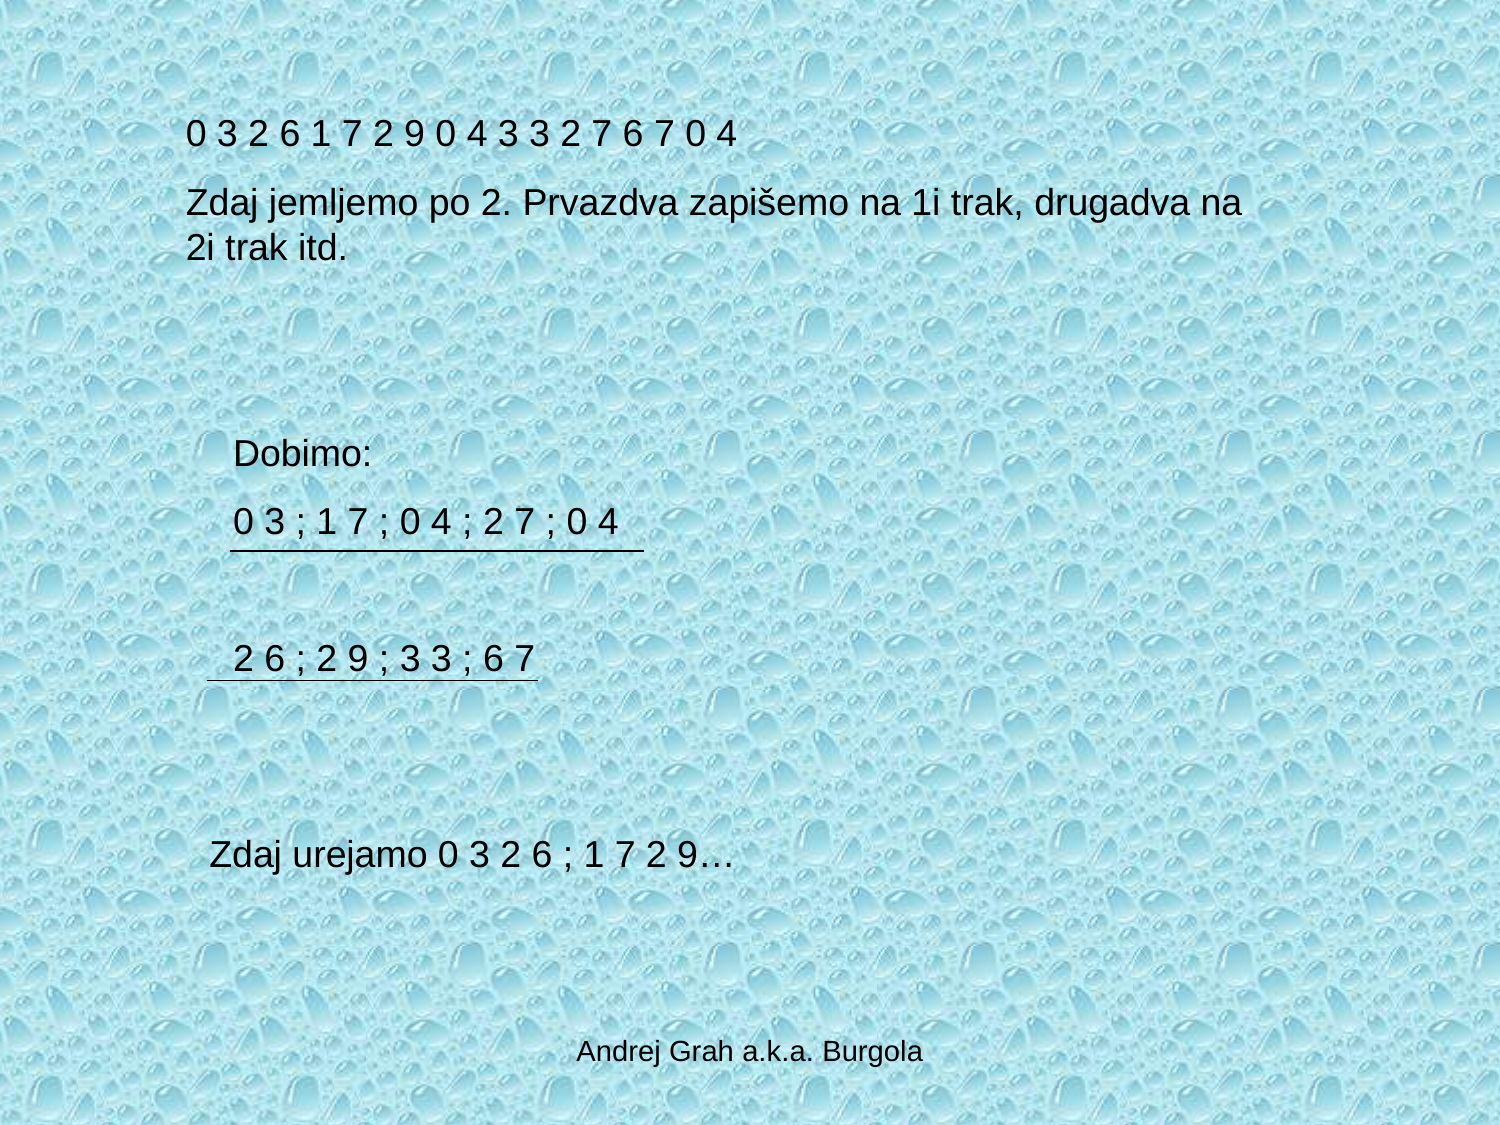

0 3 2 6 1 7 2 9 0 4 3 3 2 7 6 7 0 4
Zdaj jemljemo po 2. Prvazdva zapišemo na 1i trak, drugadva na 2i trak itd.
Dobimo:
0 3 ; 1 7 ; 0 4 ; 2 7 ; 0 4
2 6 ; 2 9 ; 3 3 ; 6 7
Zdaj urejamo 0 3 2 6 ; 1 7 2 9…
Andrej Grah a.k.a. Burgola